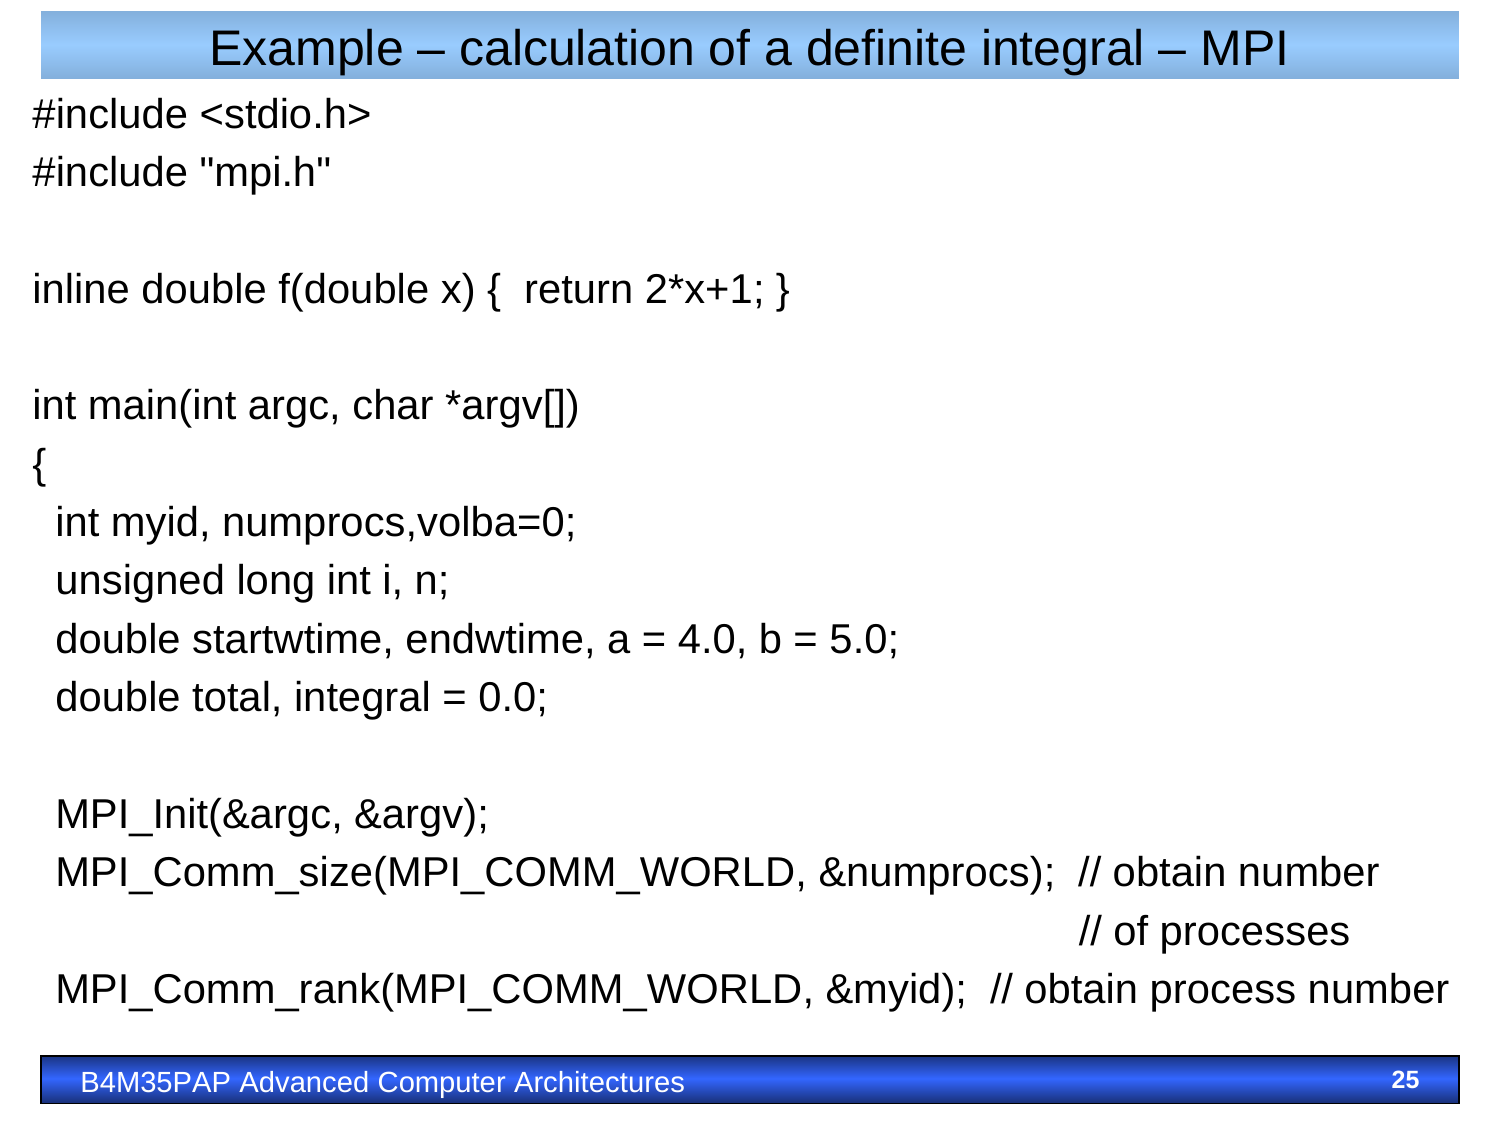

# Example – calculation of a definite integral – MPI
#include <stdio.h>
#include "mpi.h"
inline double f(double x) { return 2*x+1; }
int main(int argc, char *argv[])
{
 int myid, numprocs,volba=0;
 unsigned long int i, n;
 double startwtime, endwtime, a = 4.0, b = 5.0;
 double total, integral = 0.0;
 MPI_Init(&argc, &argv);
 MPI_Comm_size(MPI_COMM_WORLD, &numprocs); // obtain number
 // of processes
 MPI_Comm_rank(MPI_COMM_WORLD, &myid); // obtain process number